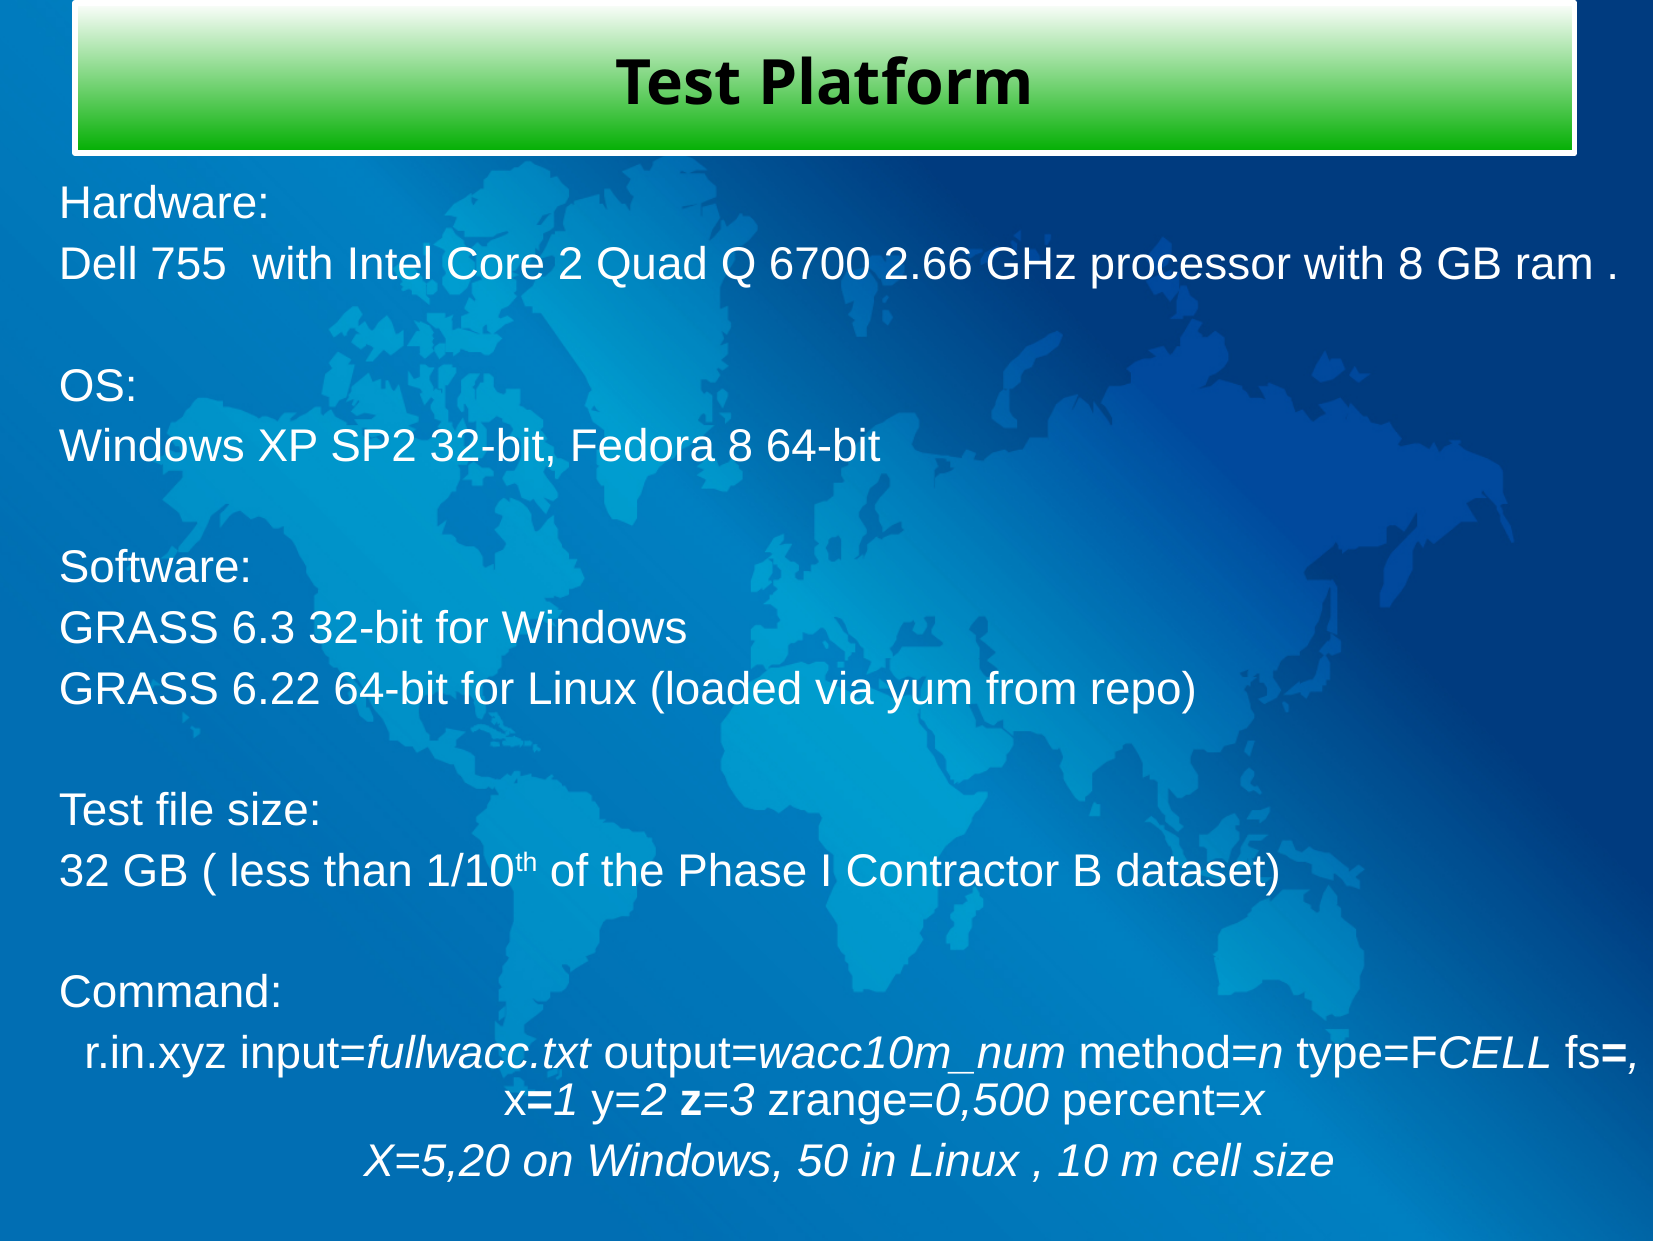

# Test Platform
Hardware:
Dell 755 with Intel Core 2 Quad Q 6700 2.66 GHz processor with 8 GB ram .
OS:
Windows XP SP2 32-bit, Fedora 8 64-bit
Software:
GRASS 6.3 32-bit for Windows
GRASS 6.22 64-bit for Linux (loaded via yum from repo)
Test file size:
32 GB ( less than 1/10th of the Phase I Contractor B dataset)
Command:
 r.in.xyz input=fullwacc.txt output=wacc10m_num method=n type=FCELL fs=, x=1 y=2 z=3 zrange=0,500 percent=x
X=5,20 on Windows, 50 in Linux , 10 m cell size